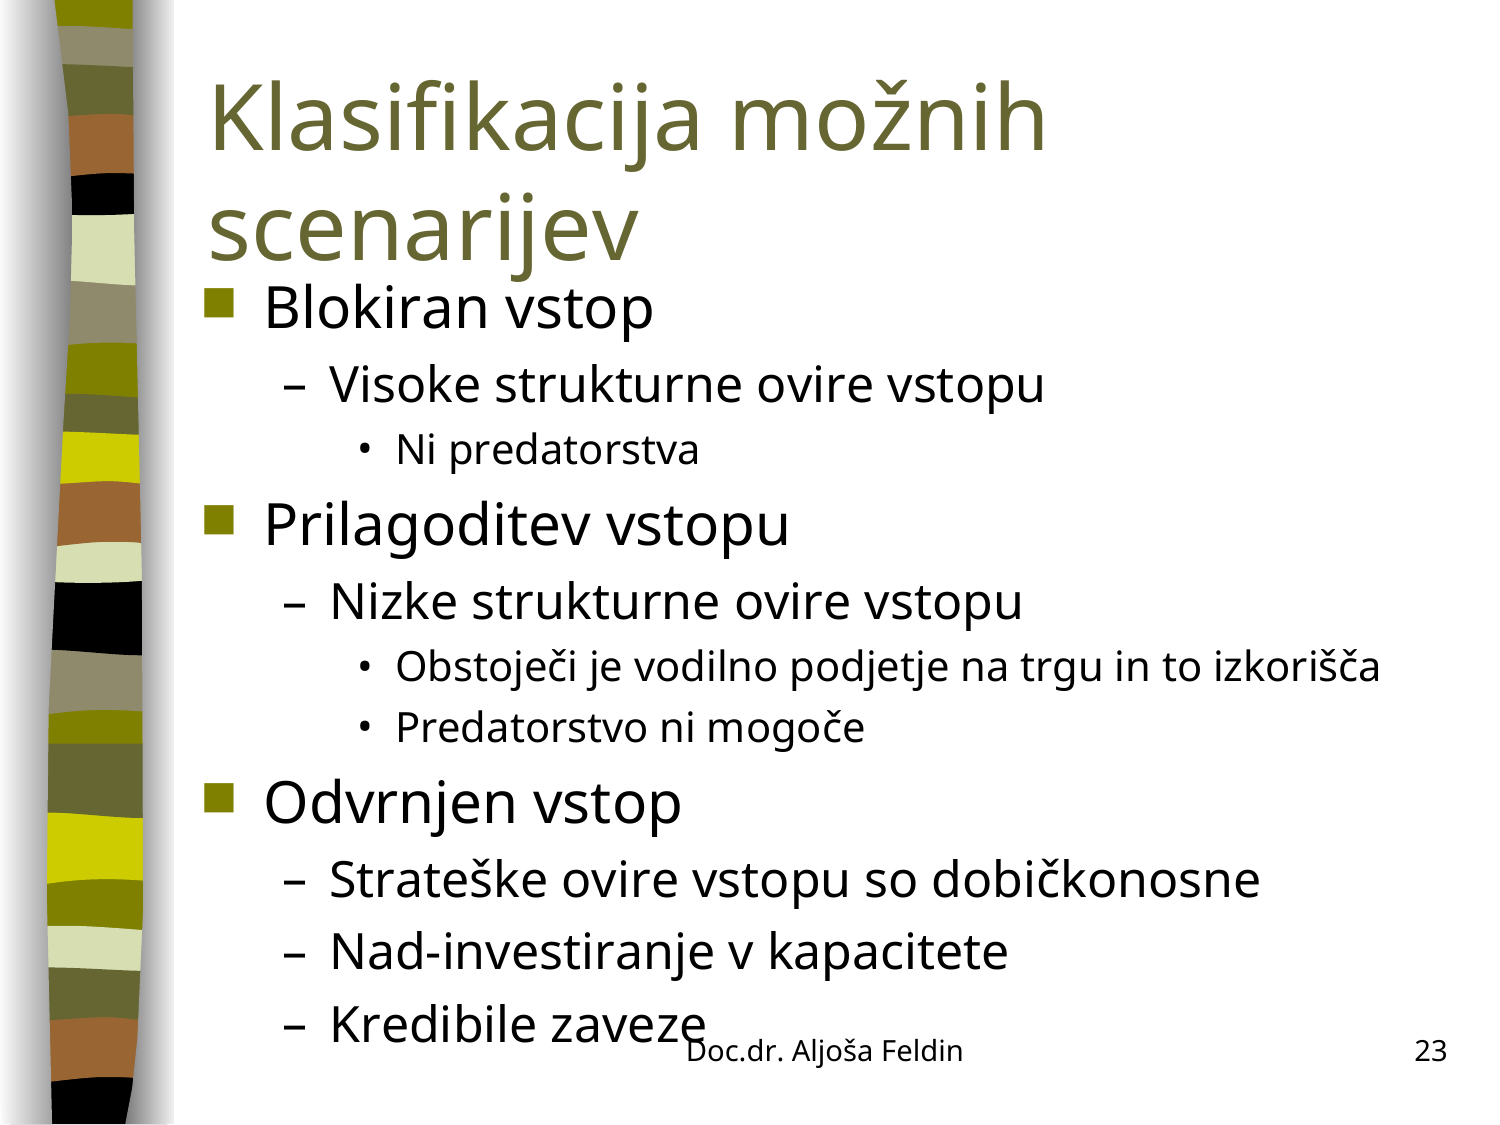

# Klasifikacija možnih scenarijev
Blokiran vstop
Visoke strukturne ovire vstopu
Ni predatorstva
Prilagoditev vstopu
Nizke strukturne ovire vstopu
Obstoječi je vodilno podjetje na trgu in to izkorišča
Predatorstvo ni mogoče
Odvrnjen vstop
Strateške ovire vstopu so dobičkonosne
Nad-investiranje v kapacitete
Kredibile zaveze
Doc.dr. Aljoša Feldin